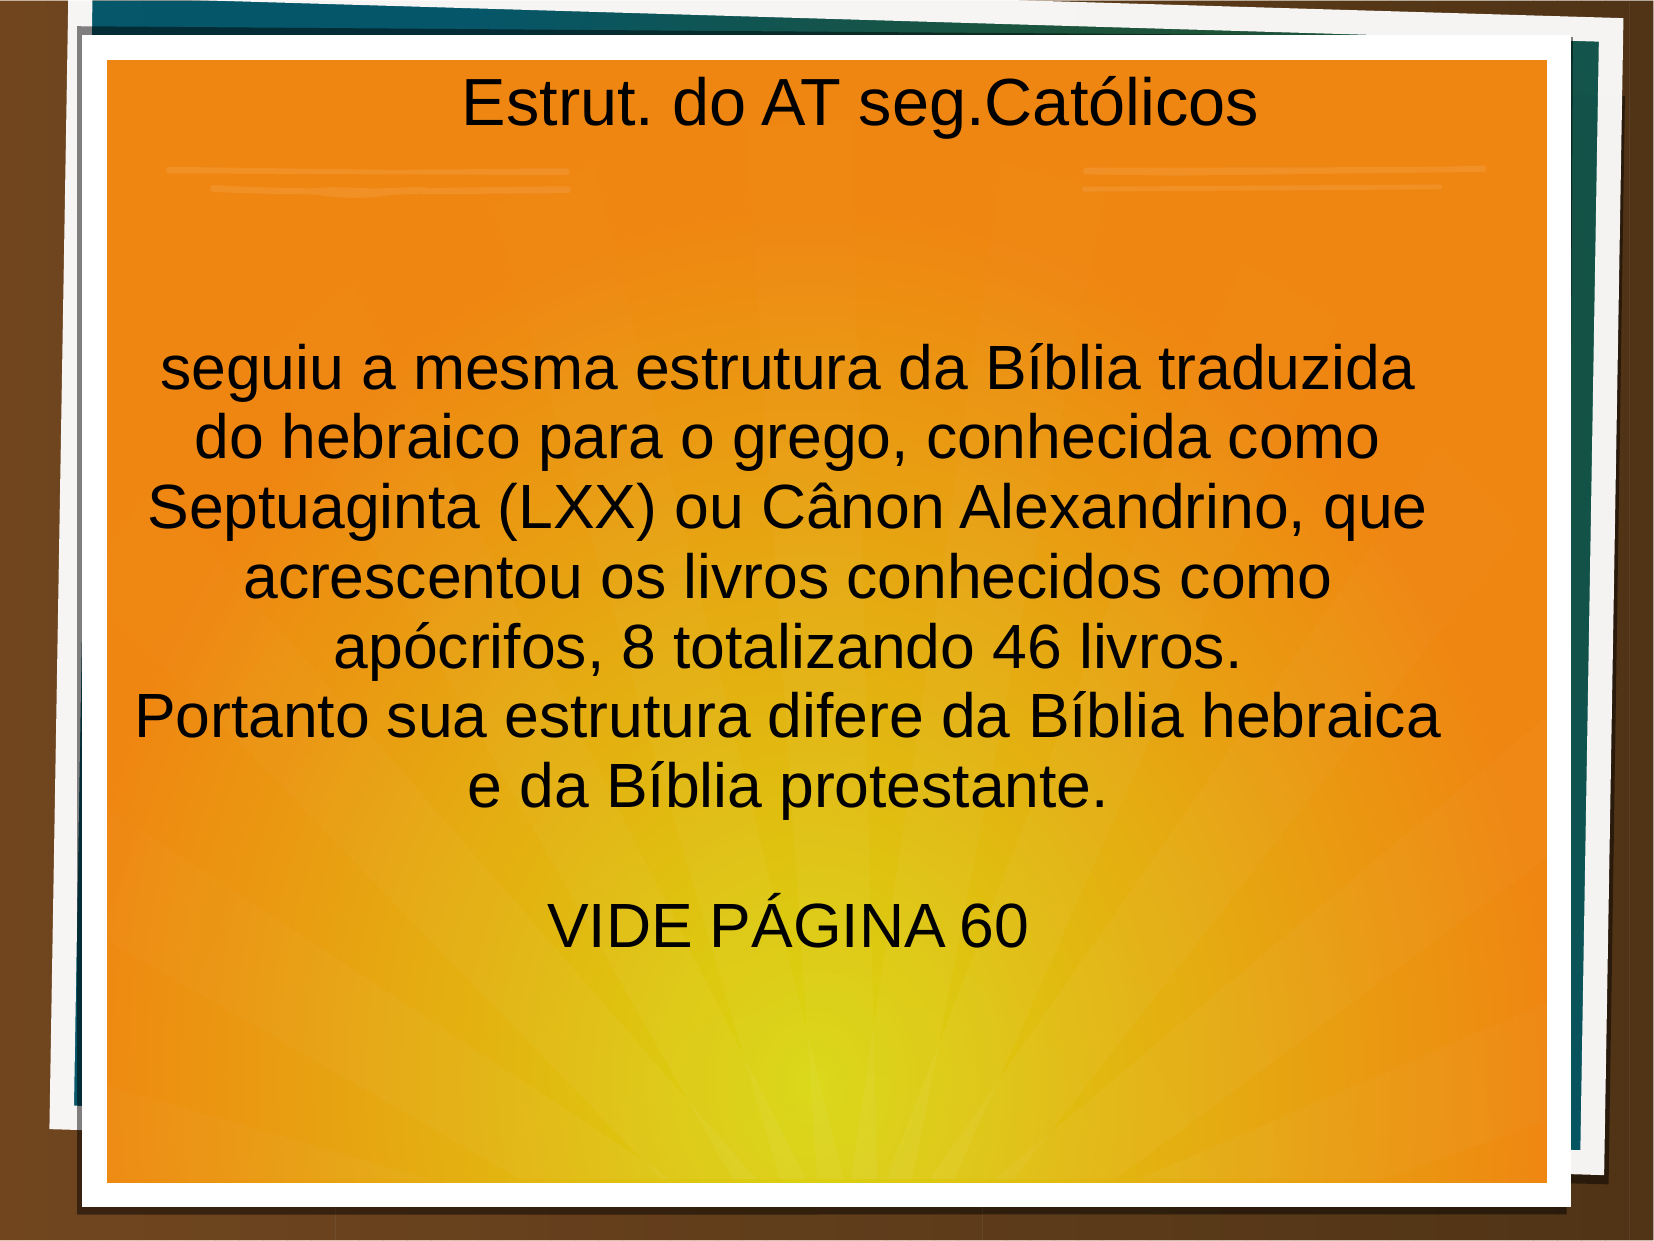

# Estrut. do AT seg.Católicos
seguiu a mesma estrutura da Bíblia traduzida do hebraico para o grego, conhecida como
Septuaginta (LXX) ou Cânon Alexandrino, que acrescentou os livros conhecidos como apócrifos, 8 totalizando 46 livros.
Portanto sua estrutura difere da Bíblia hebraica e da Bíblia protestante.
VIDE PÁGINA 60